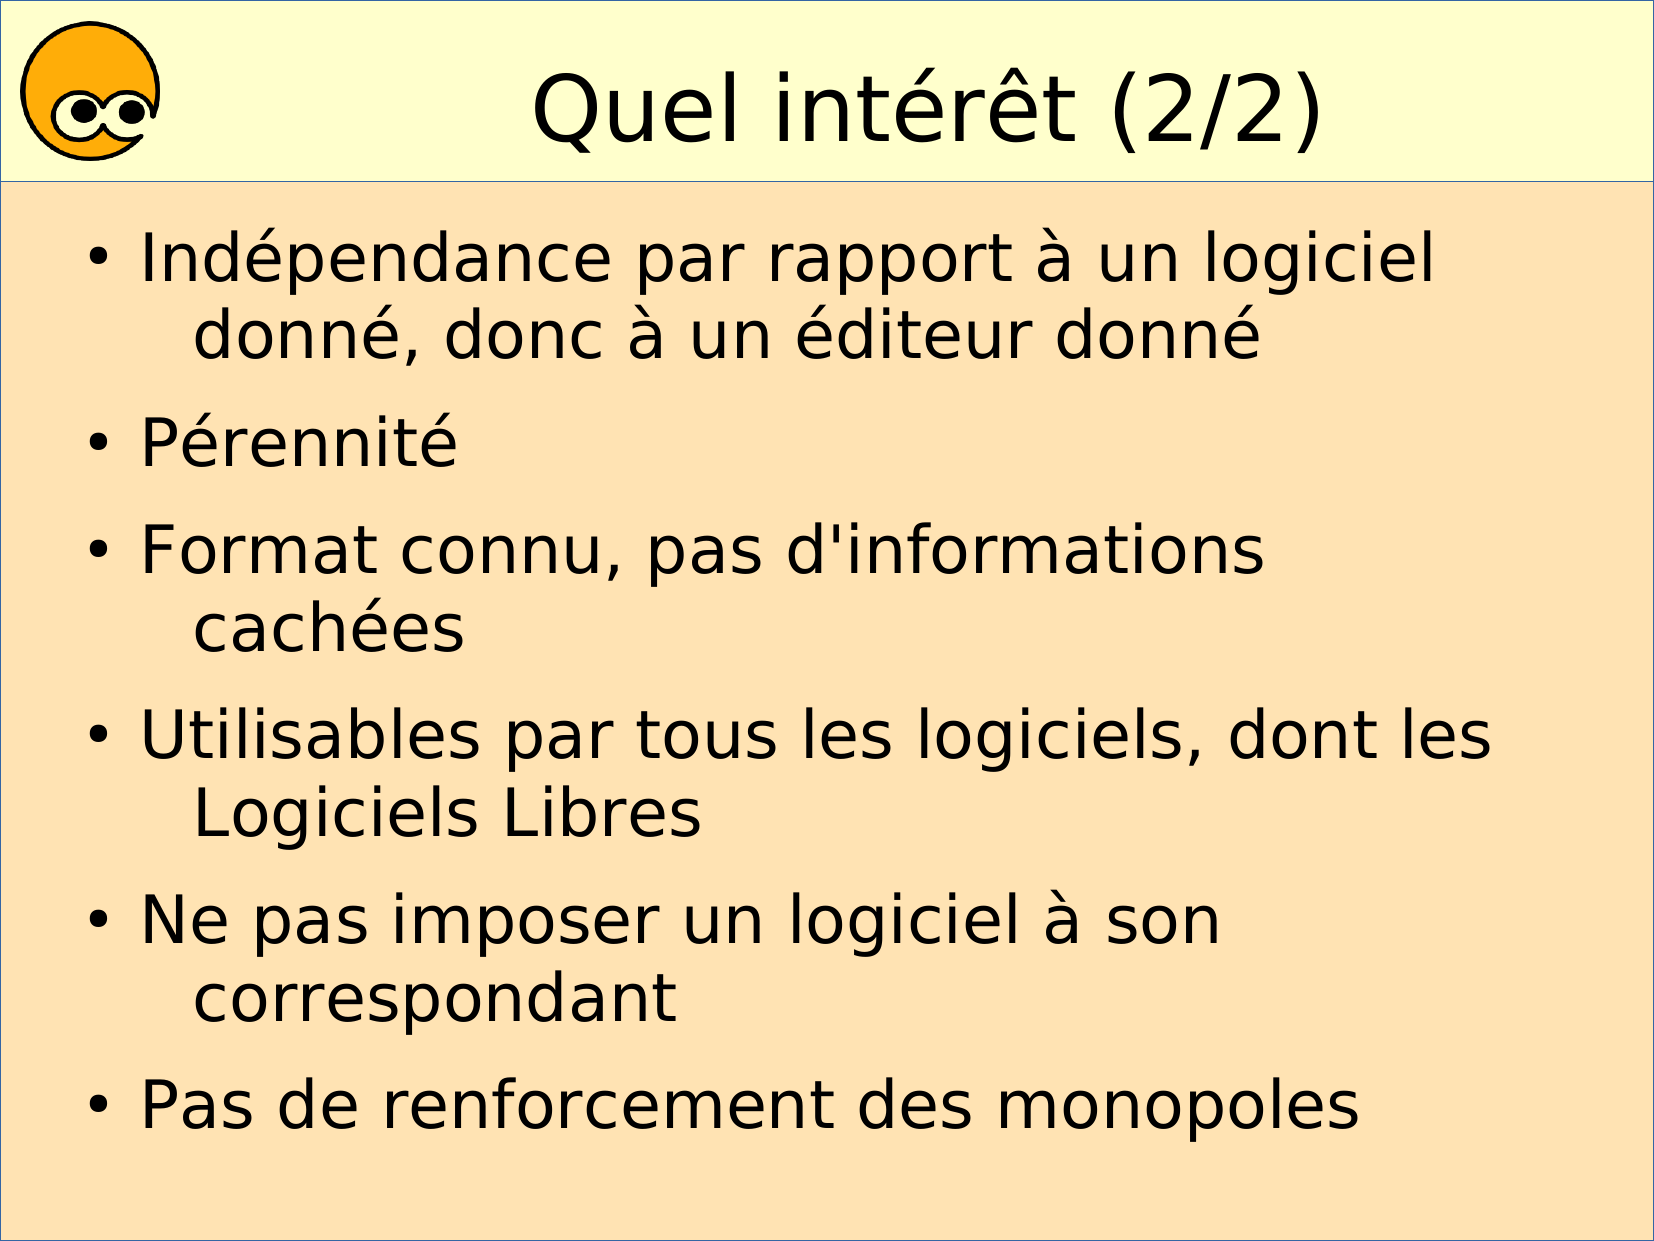

# Quel intérêt (2/2)
Indépendance par rapport à un logiciel donné, donc à un éditeur donné
Pérennité
Format connu, pas d'informations cachées
Utilisables par tous les logiciels, dont les Logiciels Libres
Ne pas imposer un logiciel à son correspondant
Pas de renforcement des monopoles